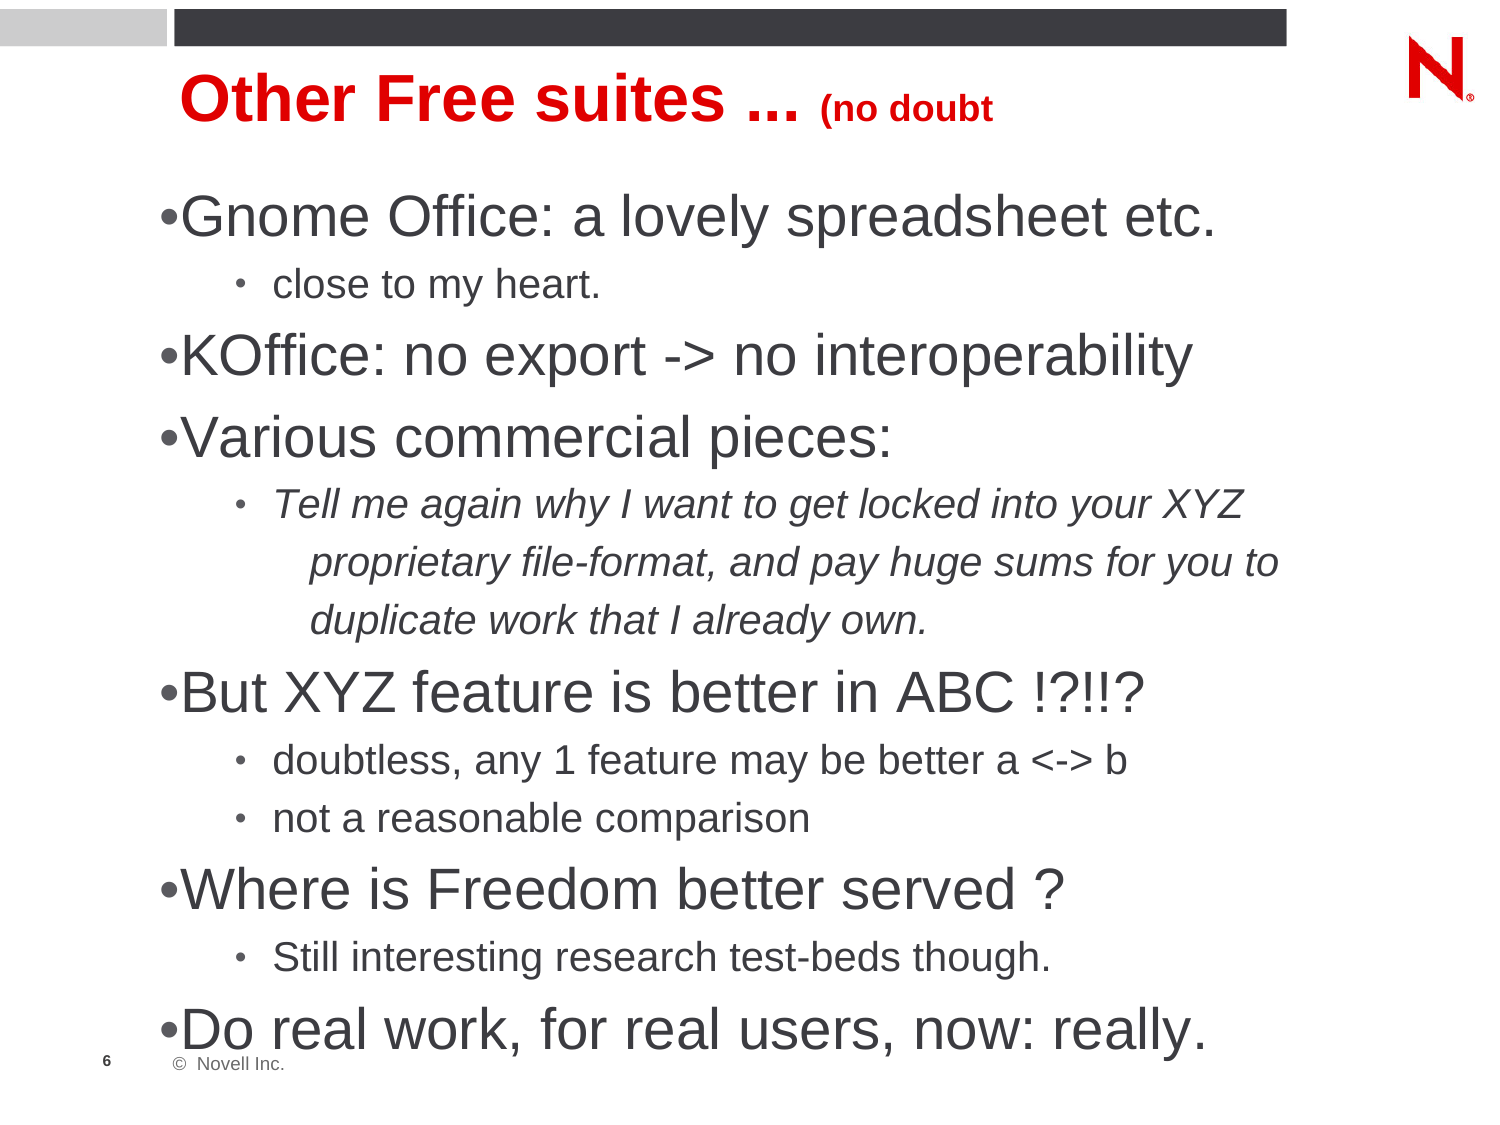

# Other Free suites ... (no doubt
Gnome Office: a lovely spreadsheet etc.
close to my heart.
KOffice: no export -> no interoperability
Various commercial pieces:
Tell me again why I want to get locked into your XYZ proprietary file-format, and pay huge sums for you to duplicate work that I already own.
But XYZ feature is better in ABC !?!!?
doubtless, any 1 feature may be better a <-> b
not a reasonable comparison
Where is Freedom better served ?
Still interesting research test-beds though.
Do real work, for real users, now: really.